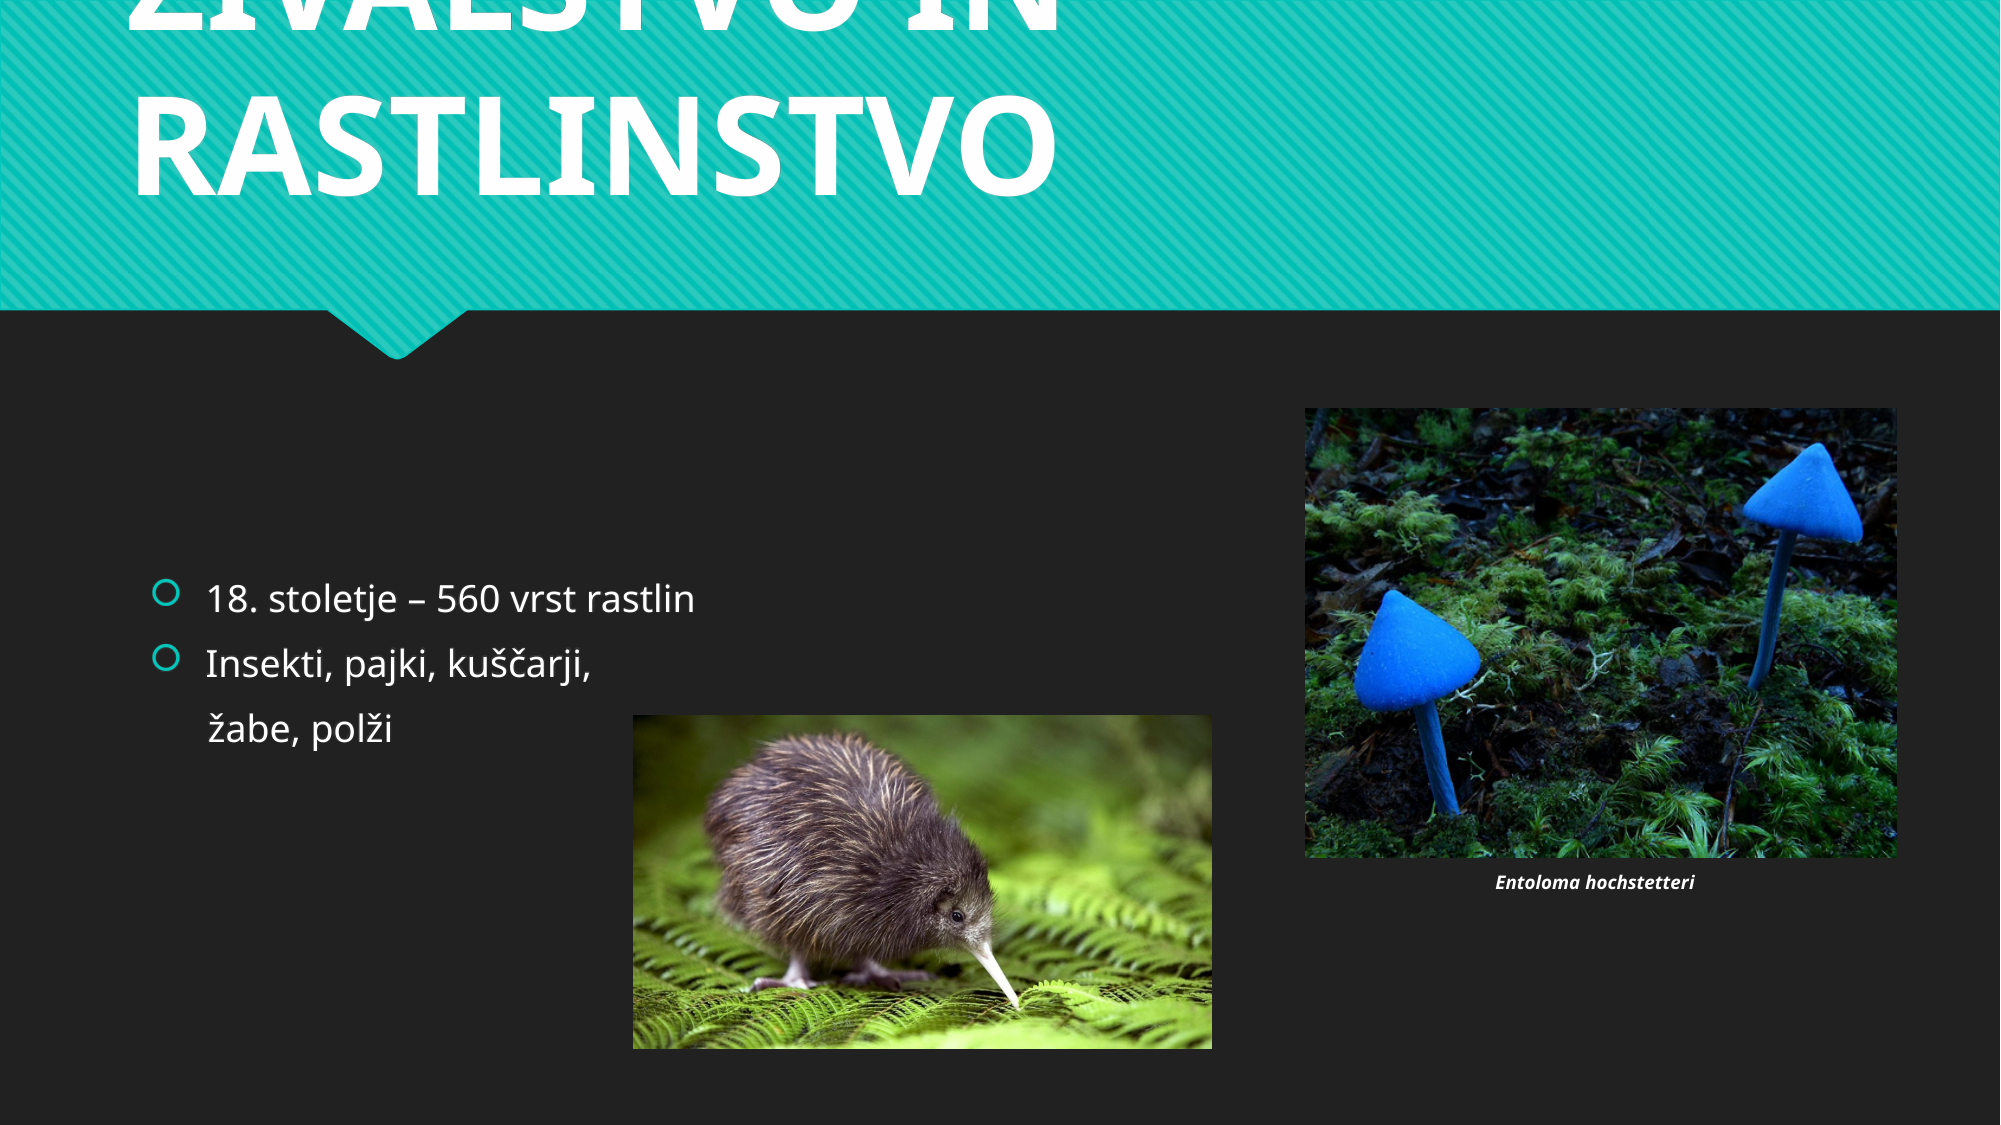

# ŽIVALSTVO IN RASTLINSTVO
18. stoletje – 560 vrst rastlin
Insekti, pajki, kuščarji,
 žabe, polži
Entoloma hochstetteri